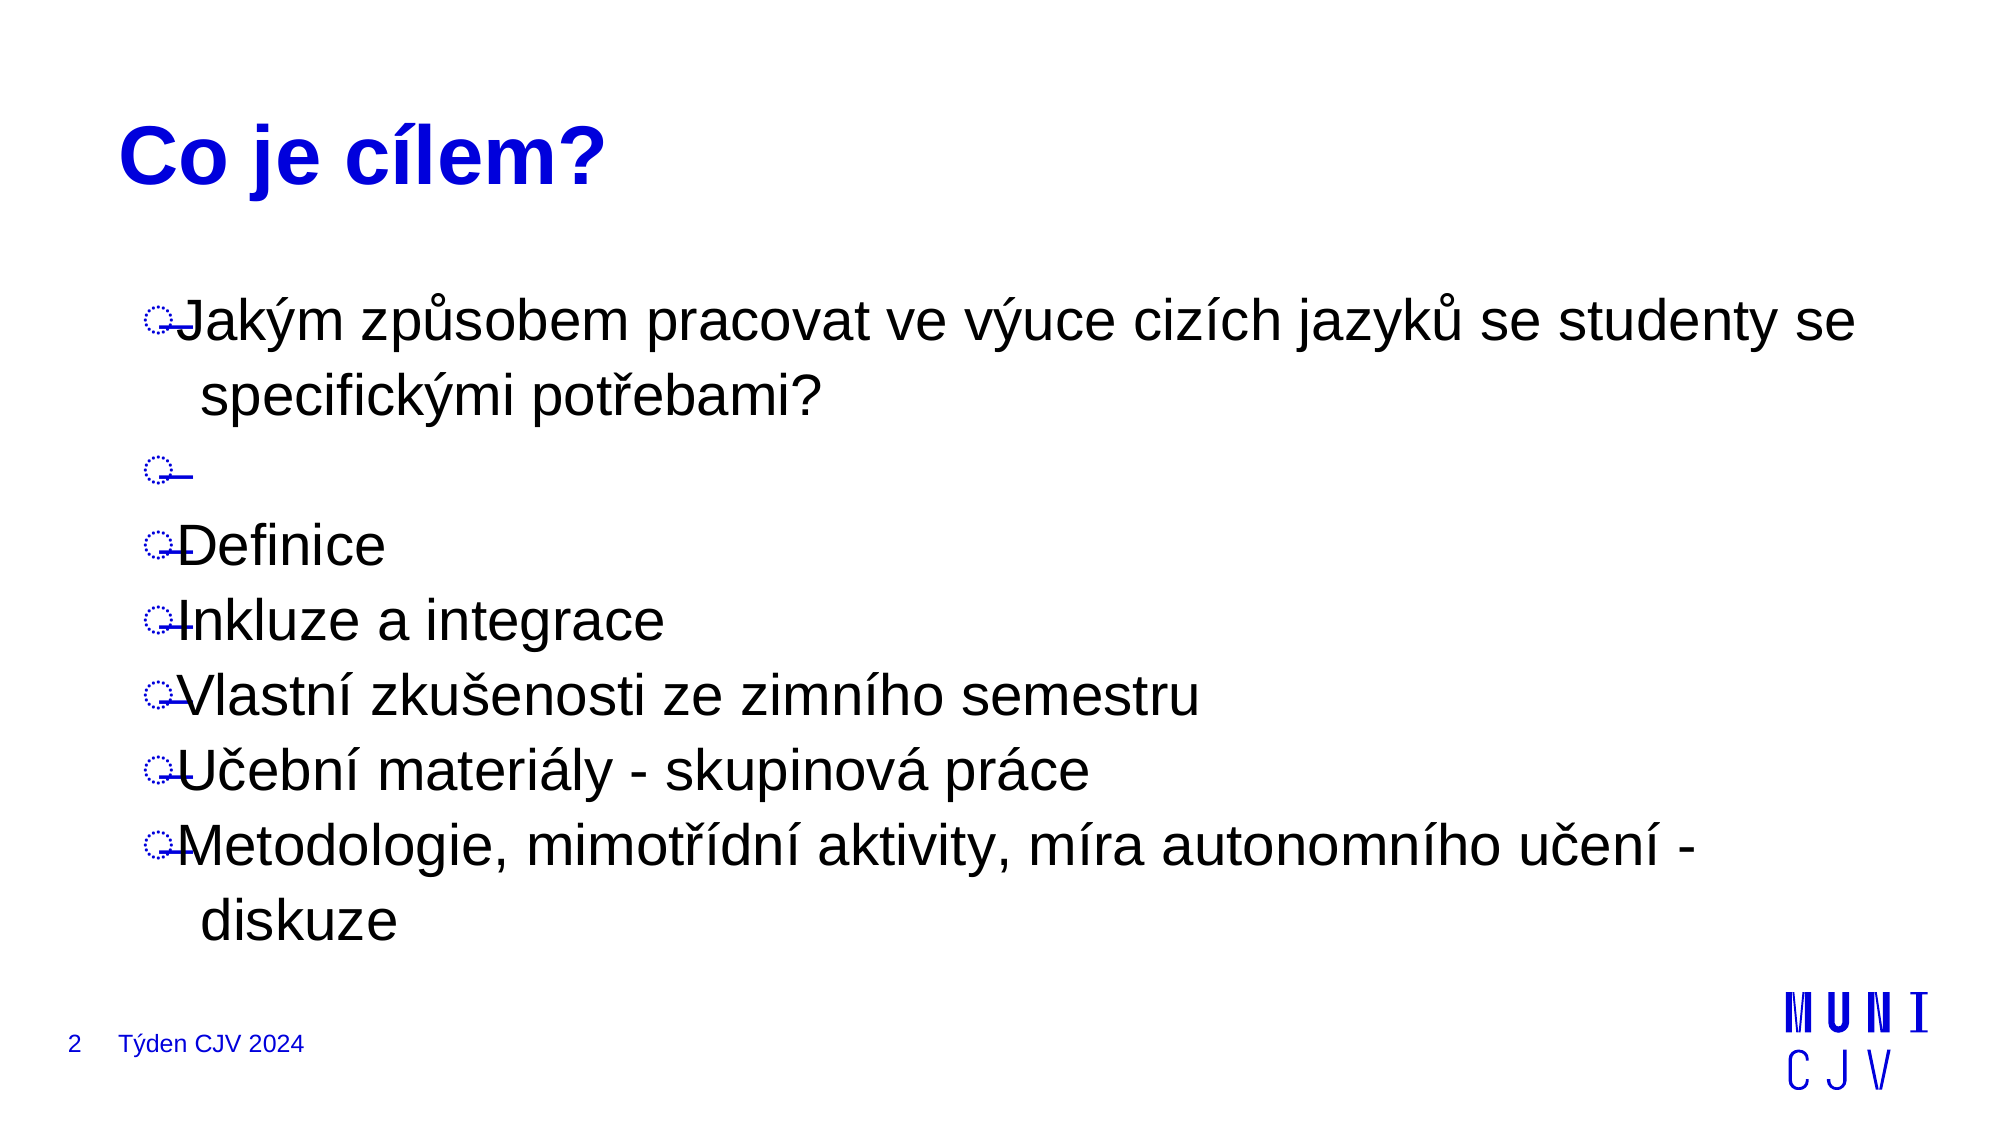

# Co je cílem?
Jakým způsobem pracovat ve výuce cizích jazyků se studenty se specifickými potřebami?
Definice
Inkluze a integrace
Vlastní zkušenosti ze zimního semestru
Učební materiály - skupinová práce
Metodologie, mimotřídní aktivity, míra autonomního učení - diskuze
Týden CJV 2024